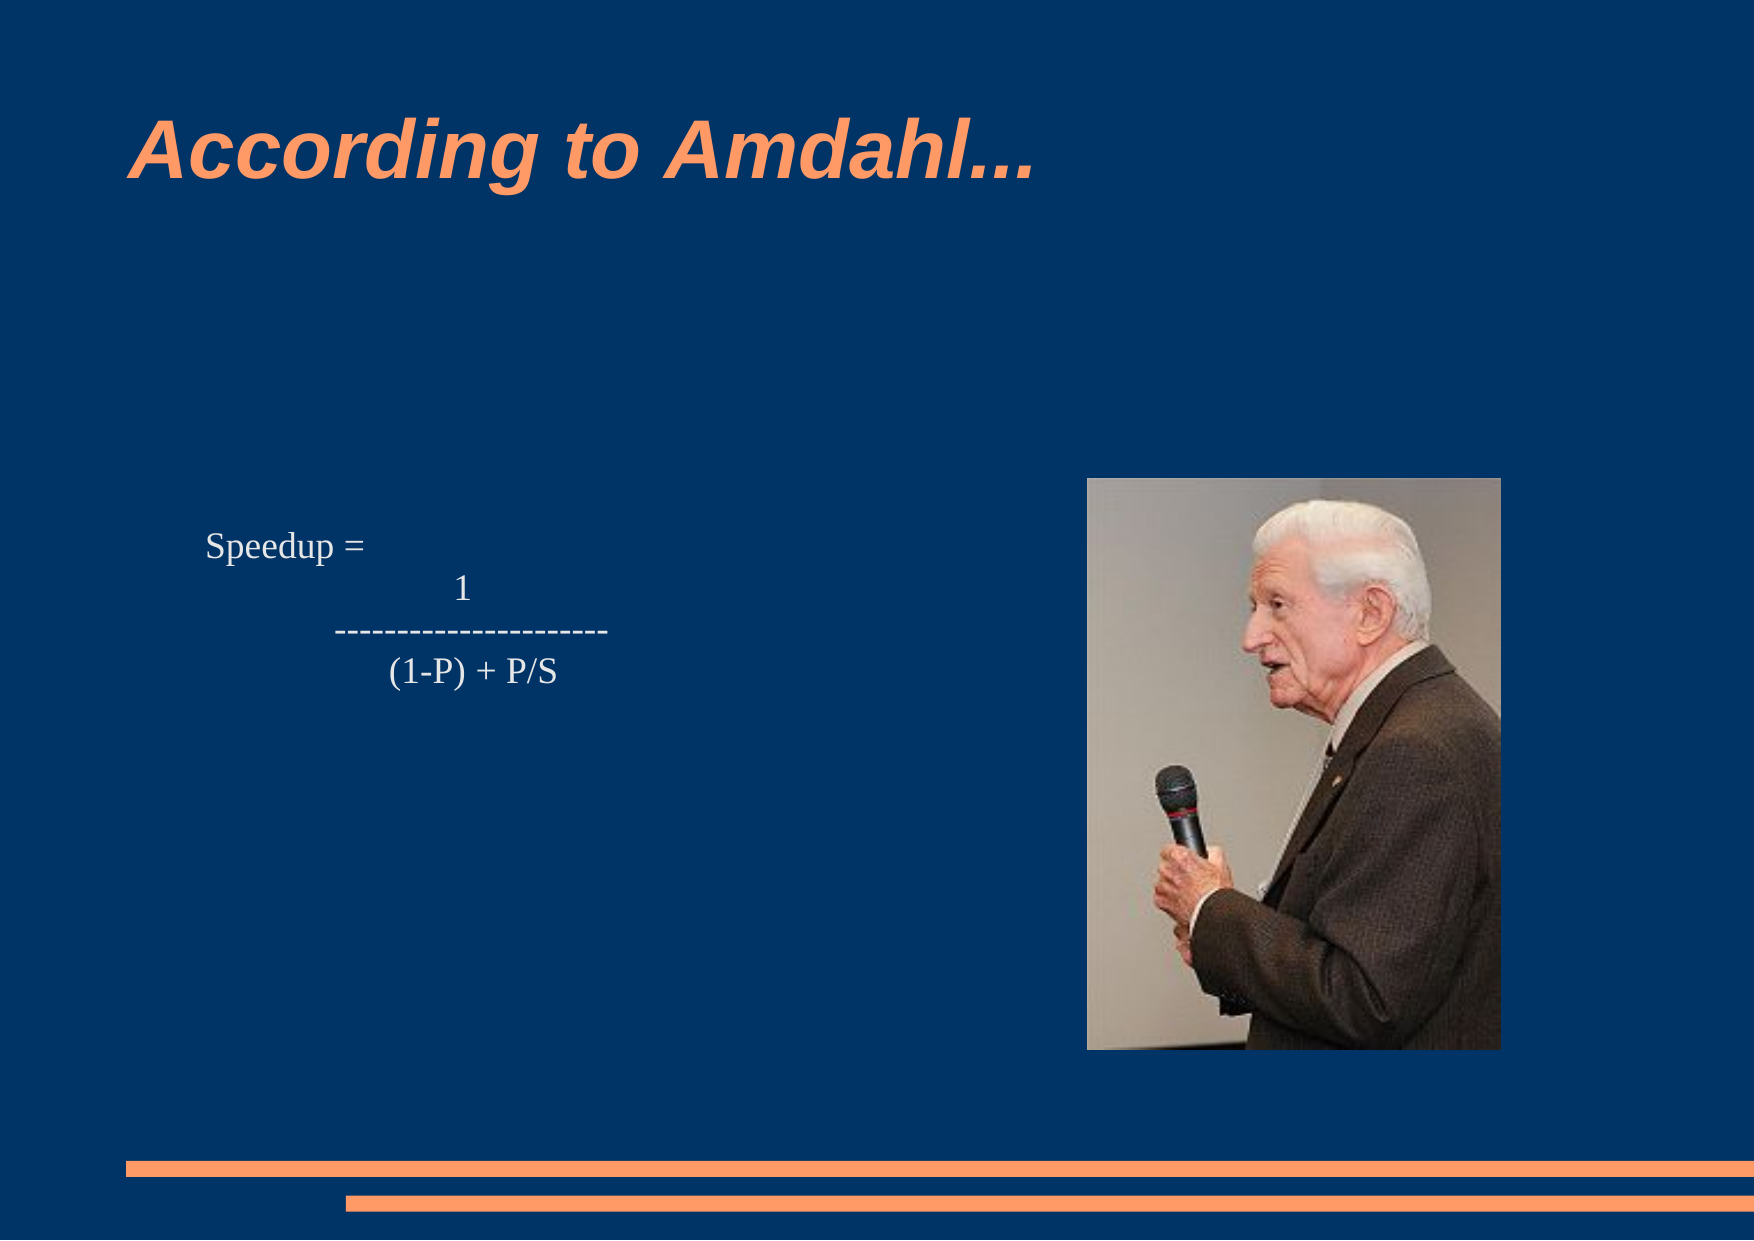

# According to Amdahl...
Speedup =
		 1
 ----------------------
	 (1-P) + P/S